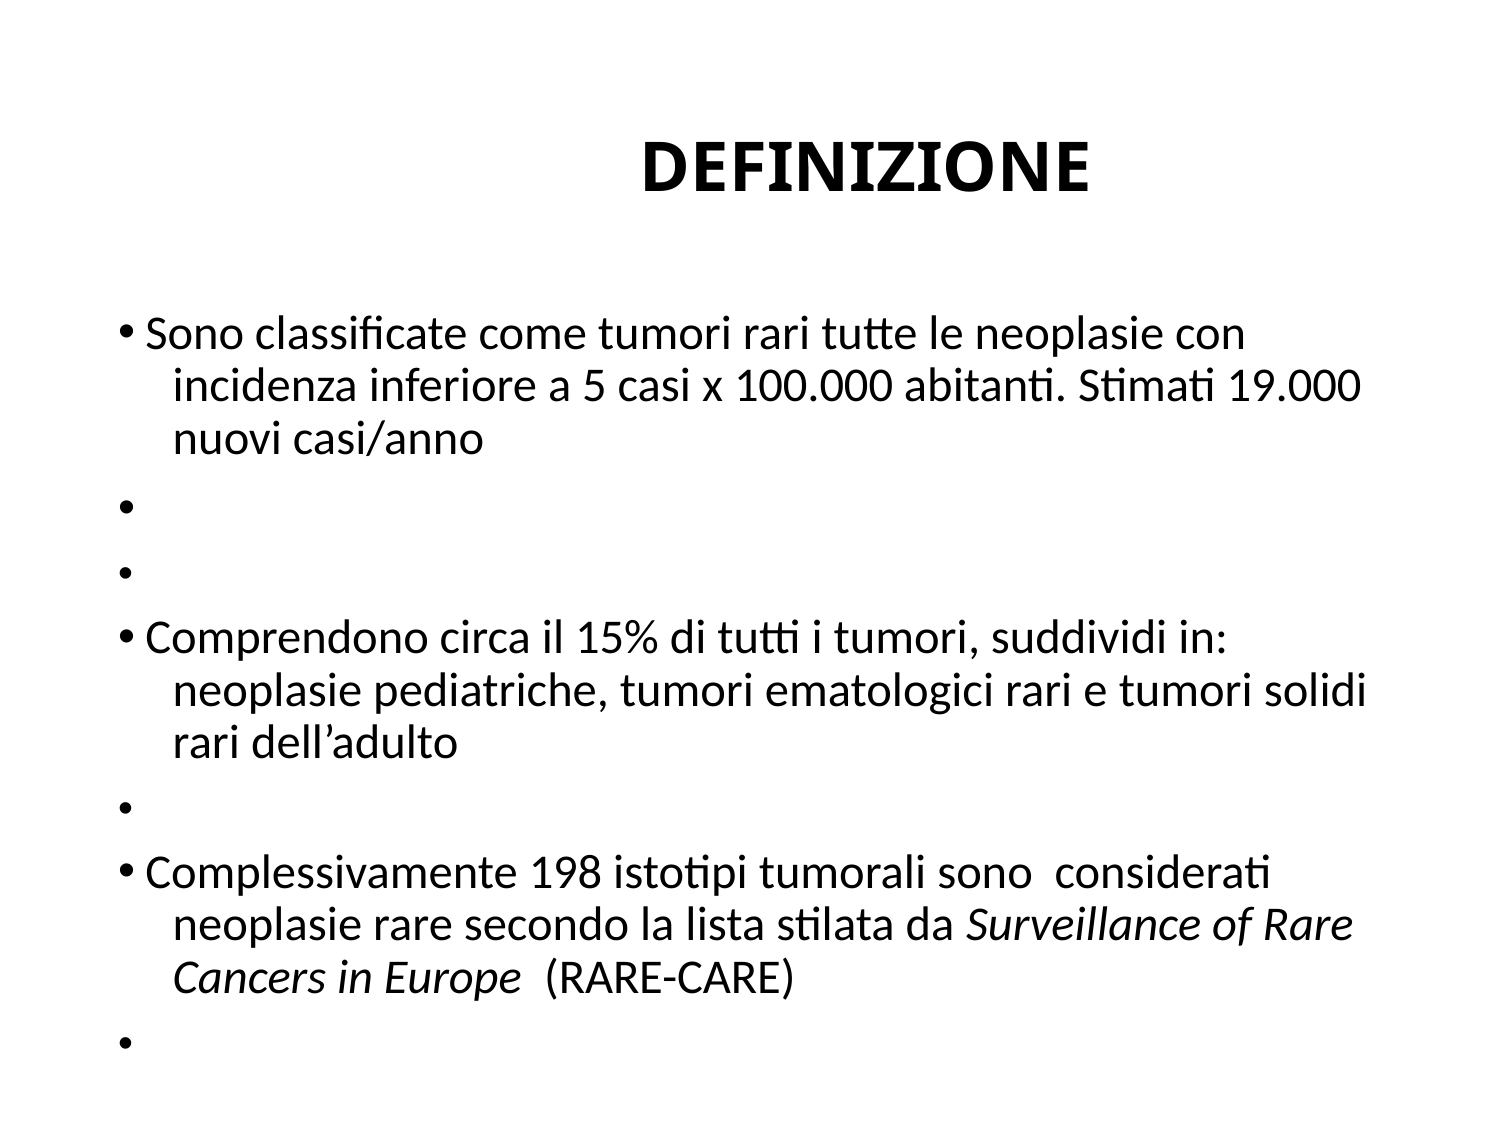

# DEFINIZIONE
Sono classificate come tumori rari tutte le neoplasie con incidenza inferiore a 5 casi x 100.000 abitanti. Stimati 19.000 nuovi casi/anno
Comprendono circa il 15% di tutti i tumori, suddividi in: neoplasie pediatriche, tumori ematologici rari e tumori solidi rari dell’adulto
Complessivamente 198 istotipi tumorali sono considerati neoplasie rare secondo la lista stilata da Surveillance of Rare Cancers in Europe (RARE-CARE)